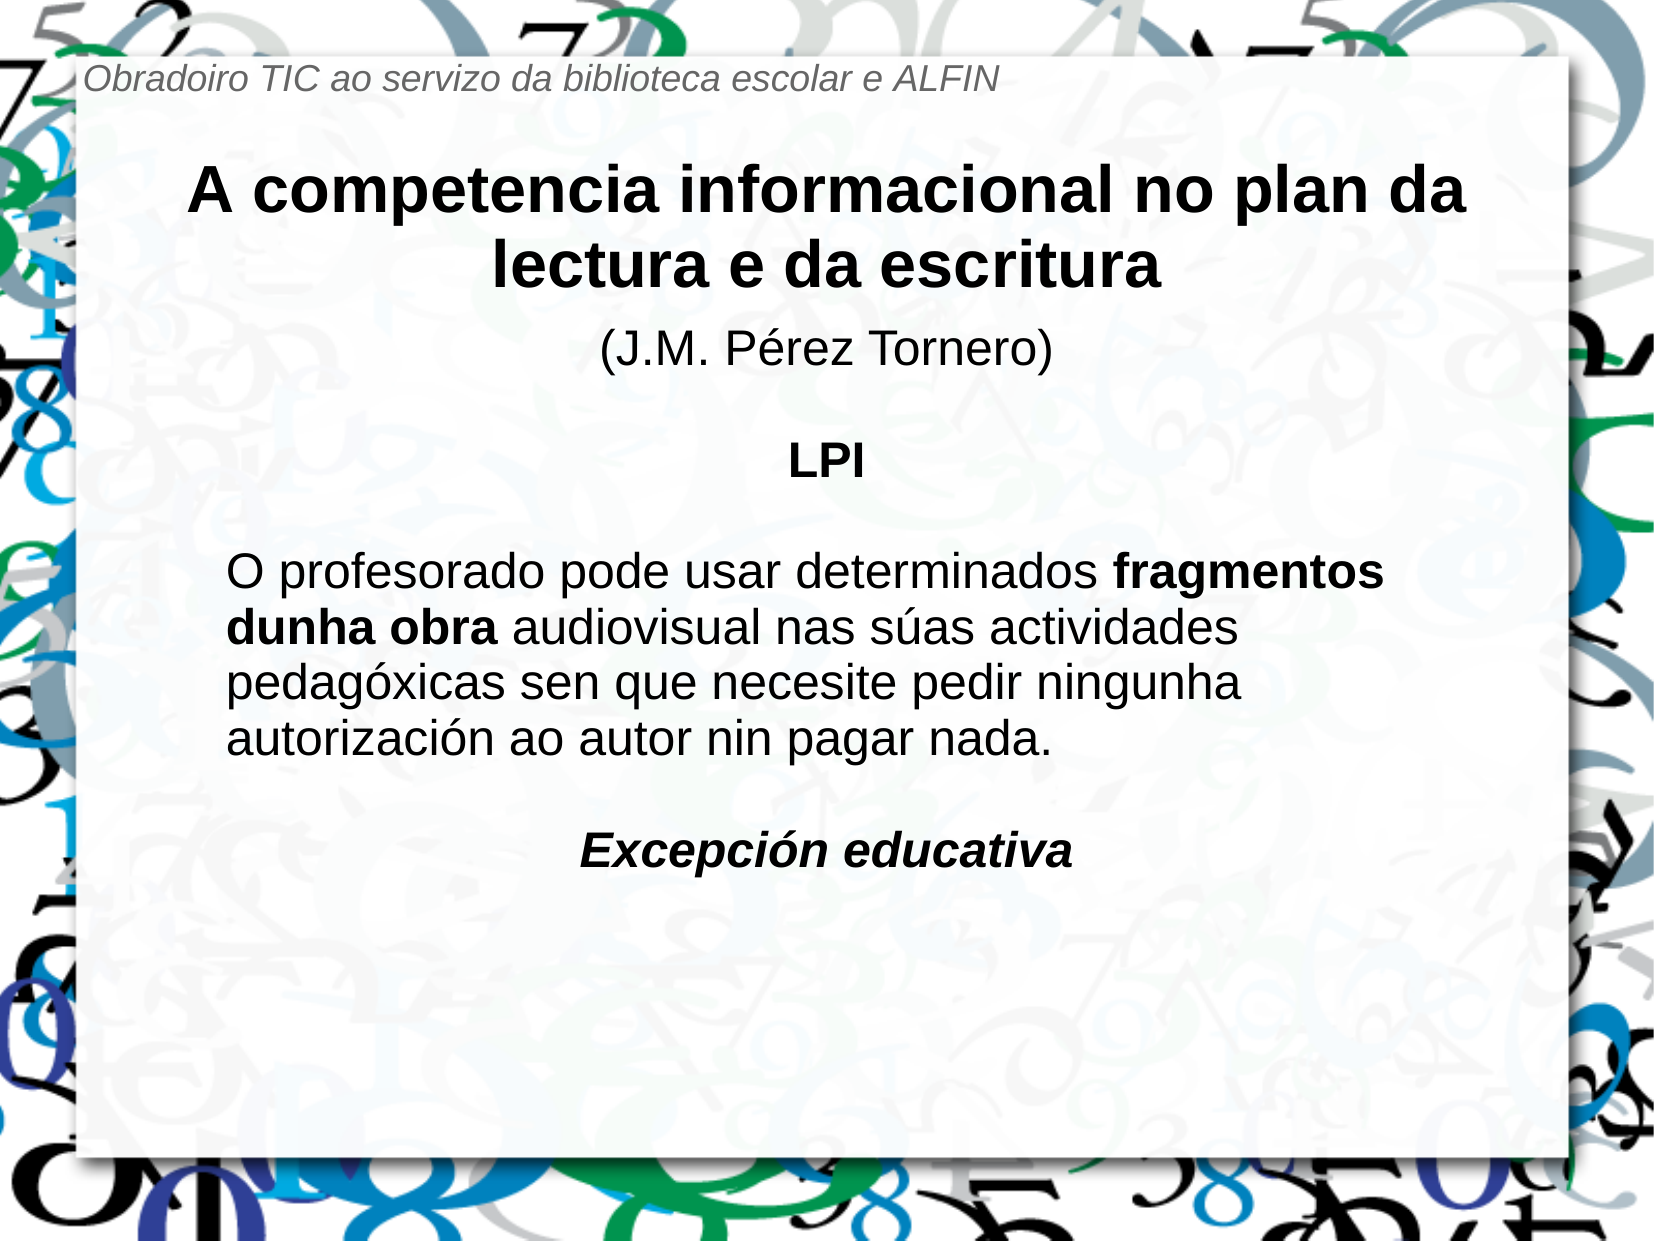

Obradoiro TIC ao servizo da biblioteca escolar e ALFIN
A competencia informacional no plan da lectura e da escritura
(J.M. Pérez Tornero)
LPI
O profesorado pode usar determinados fragmentos dunha obra audiovisual nas súas actividades pedagóxicas sen que necesite pedir ningunha autorización ao autor nin pagar nada.
Excepción educativa